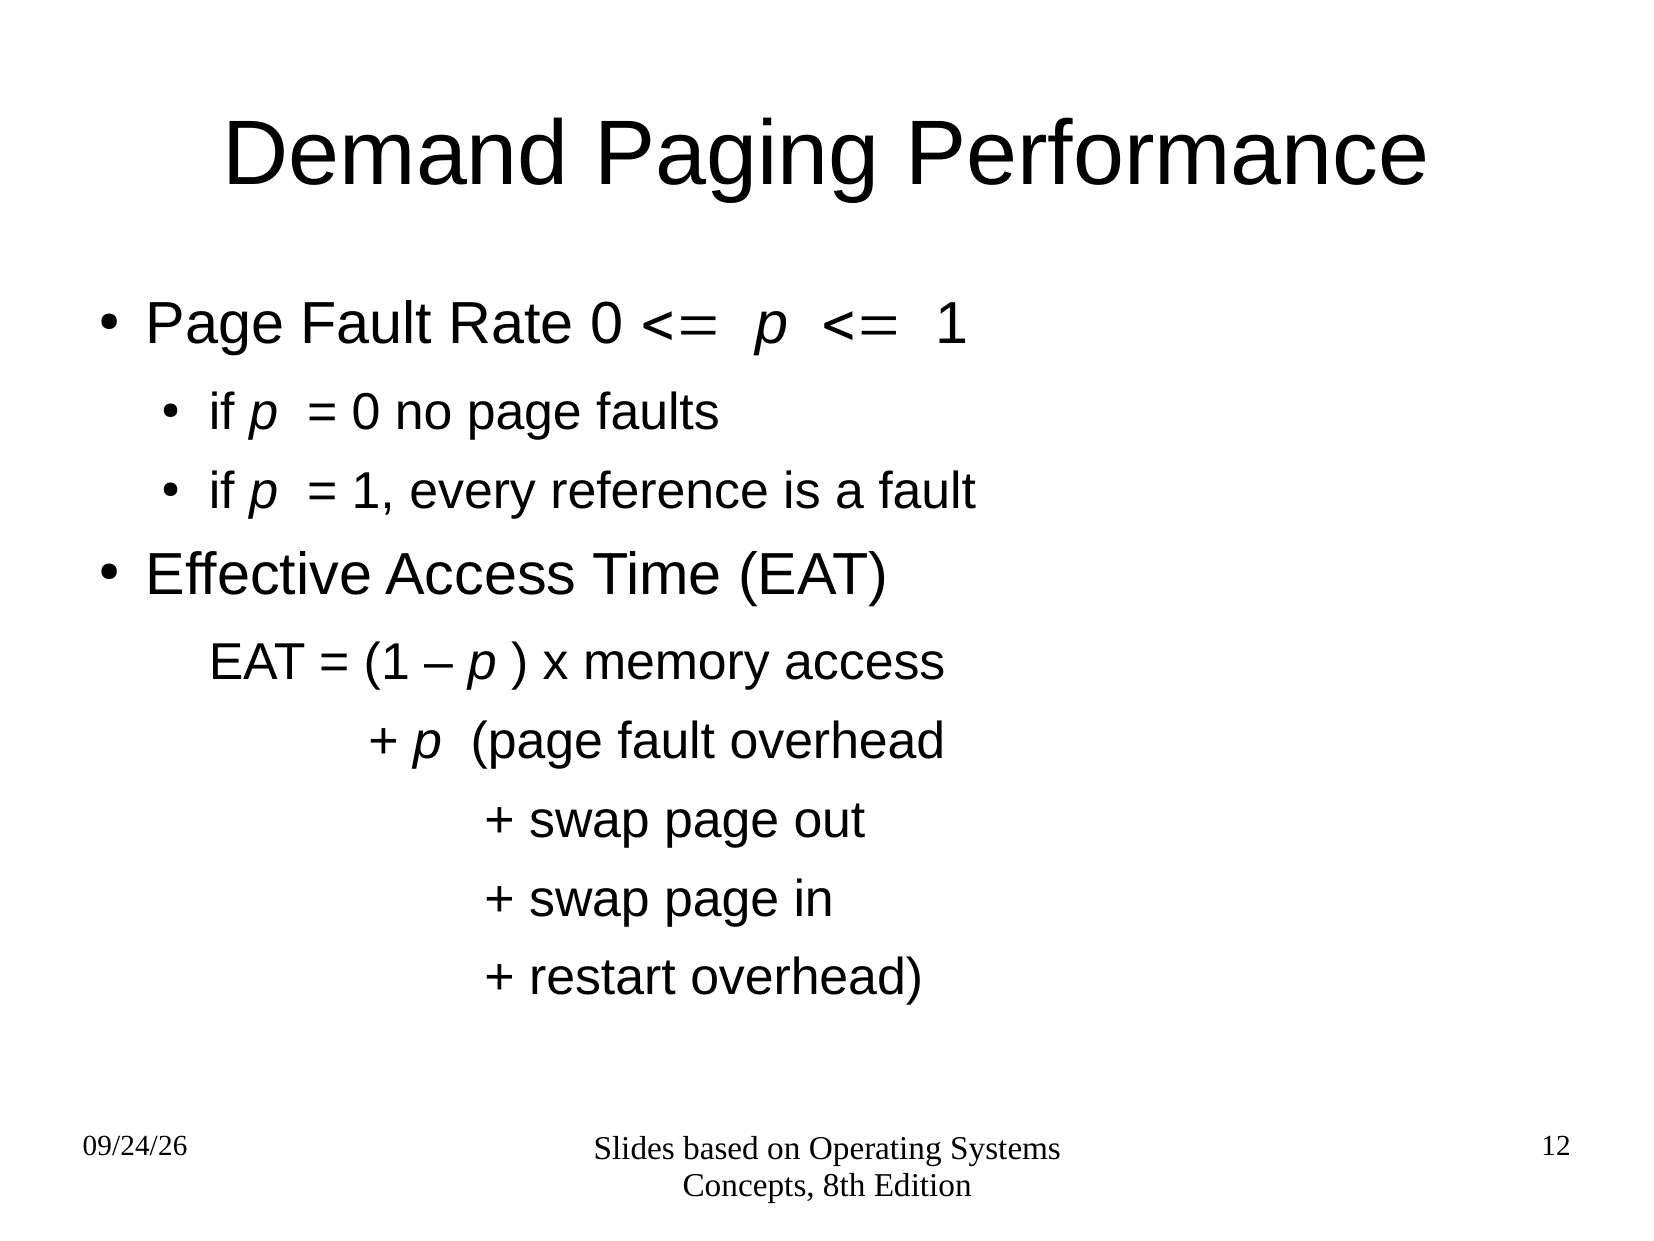

# Demand Paging Performance
Page Fault Rate 0 <= p <= 1
if p = 0 no page faults
if p = 1, every reference is a fault
Effective Access Time (EAT)
EAT = (1 – p ) x memory access
 + p (page fault overhead
 + swap page out
 + swap page in
 + restart overhead)
12